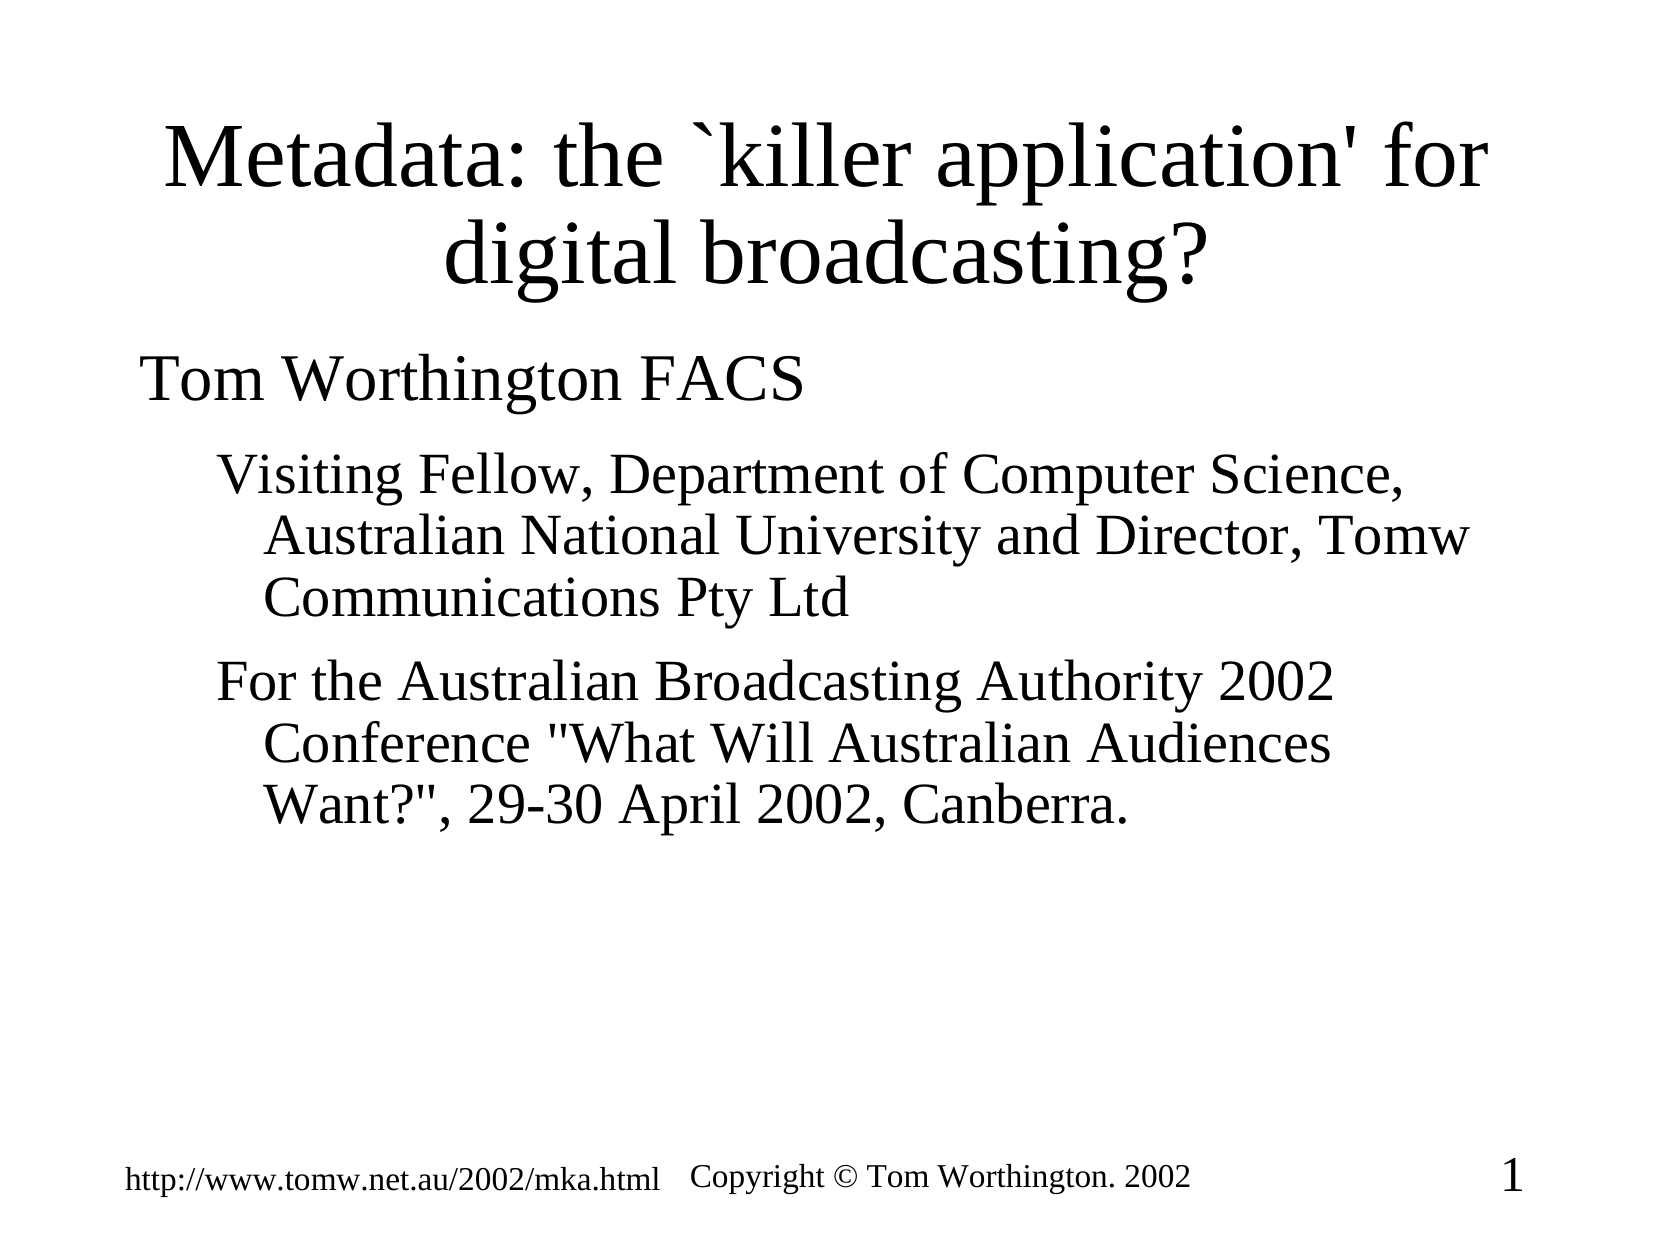

# Metadata: the `killer application' for digital broadcasting?
Tom Worthington FACS
Visiting Fellow, Department of Computer Science, Australian National University and Director, Tomw Communications Pty Ltd
For the Australian Broadcasting Authority 2002 Conference "What Will Australian Audiences Want?", 29-30 April 2002, Canberra.